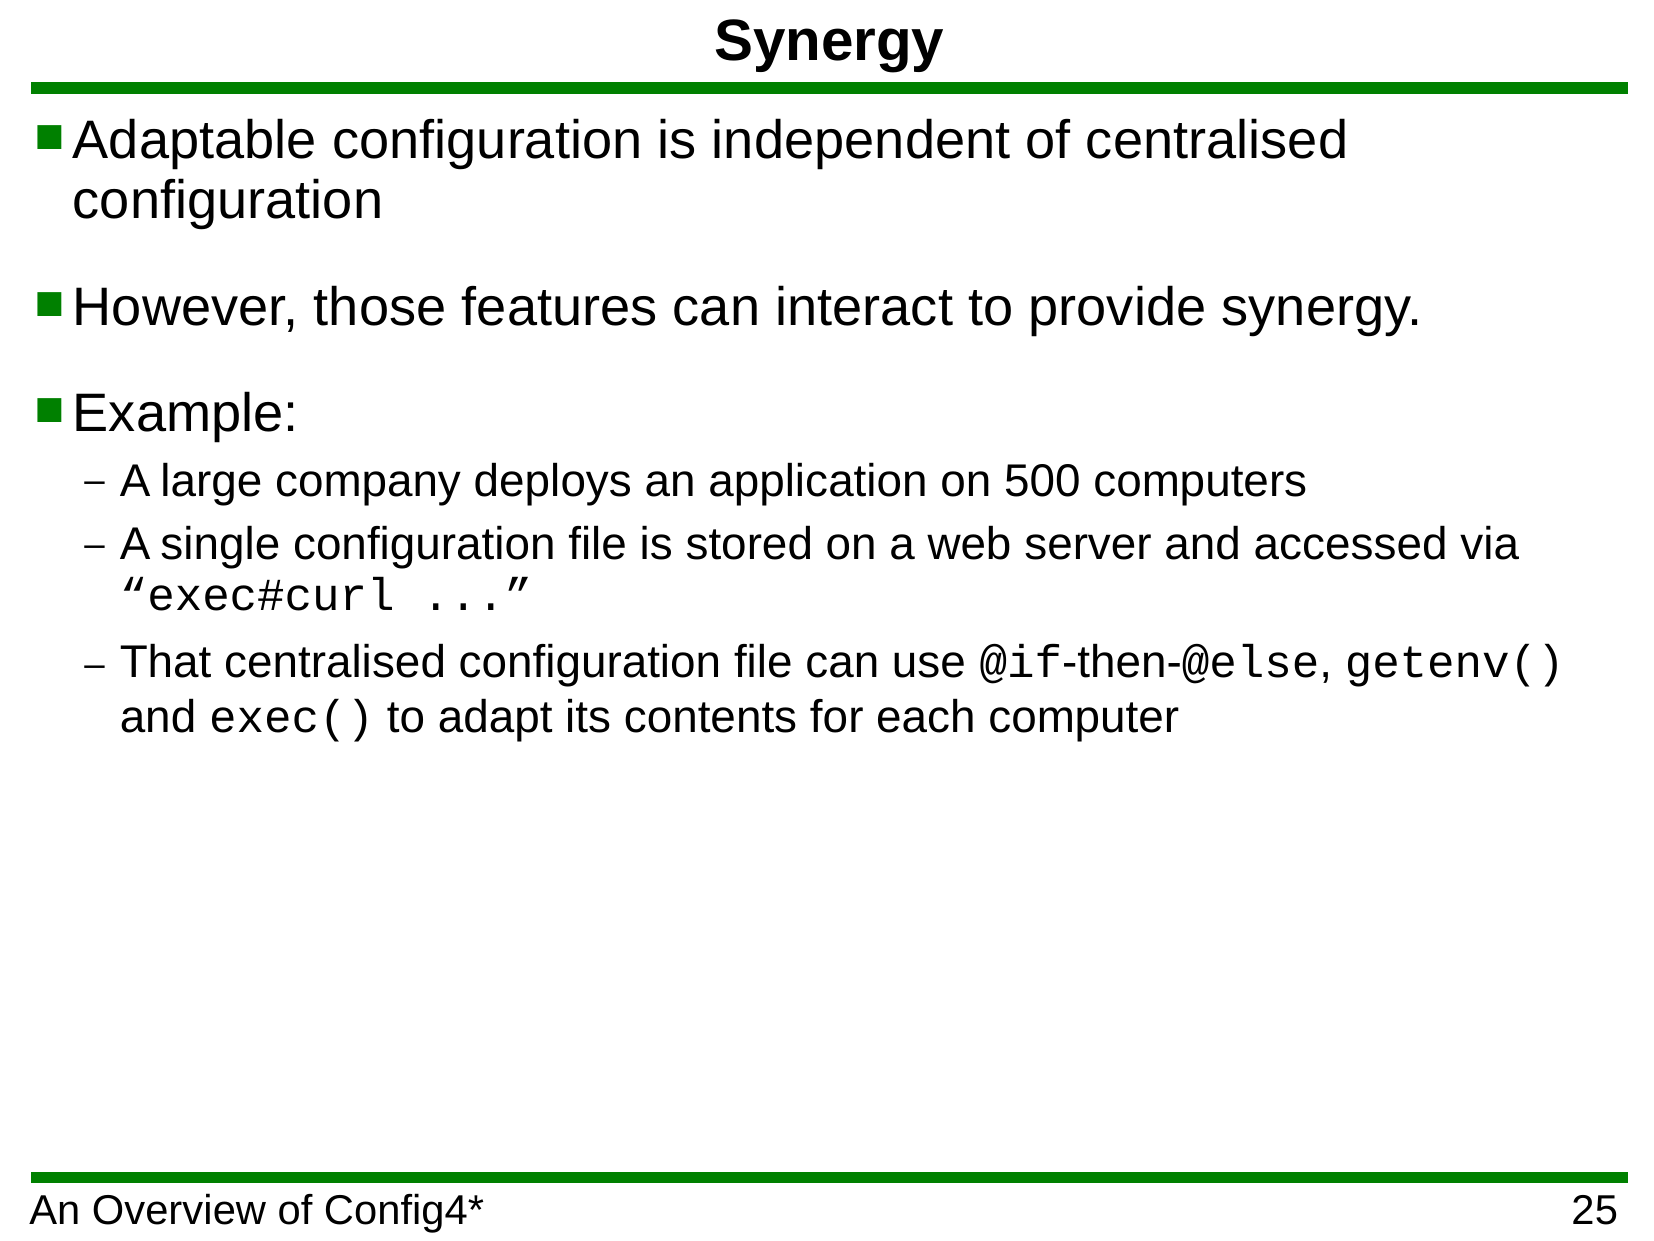

# Synergy
Adaptable configuration is independent of centralised configuration
However, those features can interact to provide synergy.
Example:
A large company deploys an application on 500 computers
A single configuration file is stored on a web server and accessed via “exec#curl ...”
That centralised configuration file can use @if-then-@else, getenv() and exec() to adapt its contents for each computer
An Overview of Config4*
25